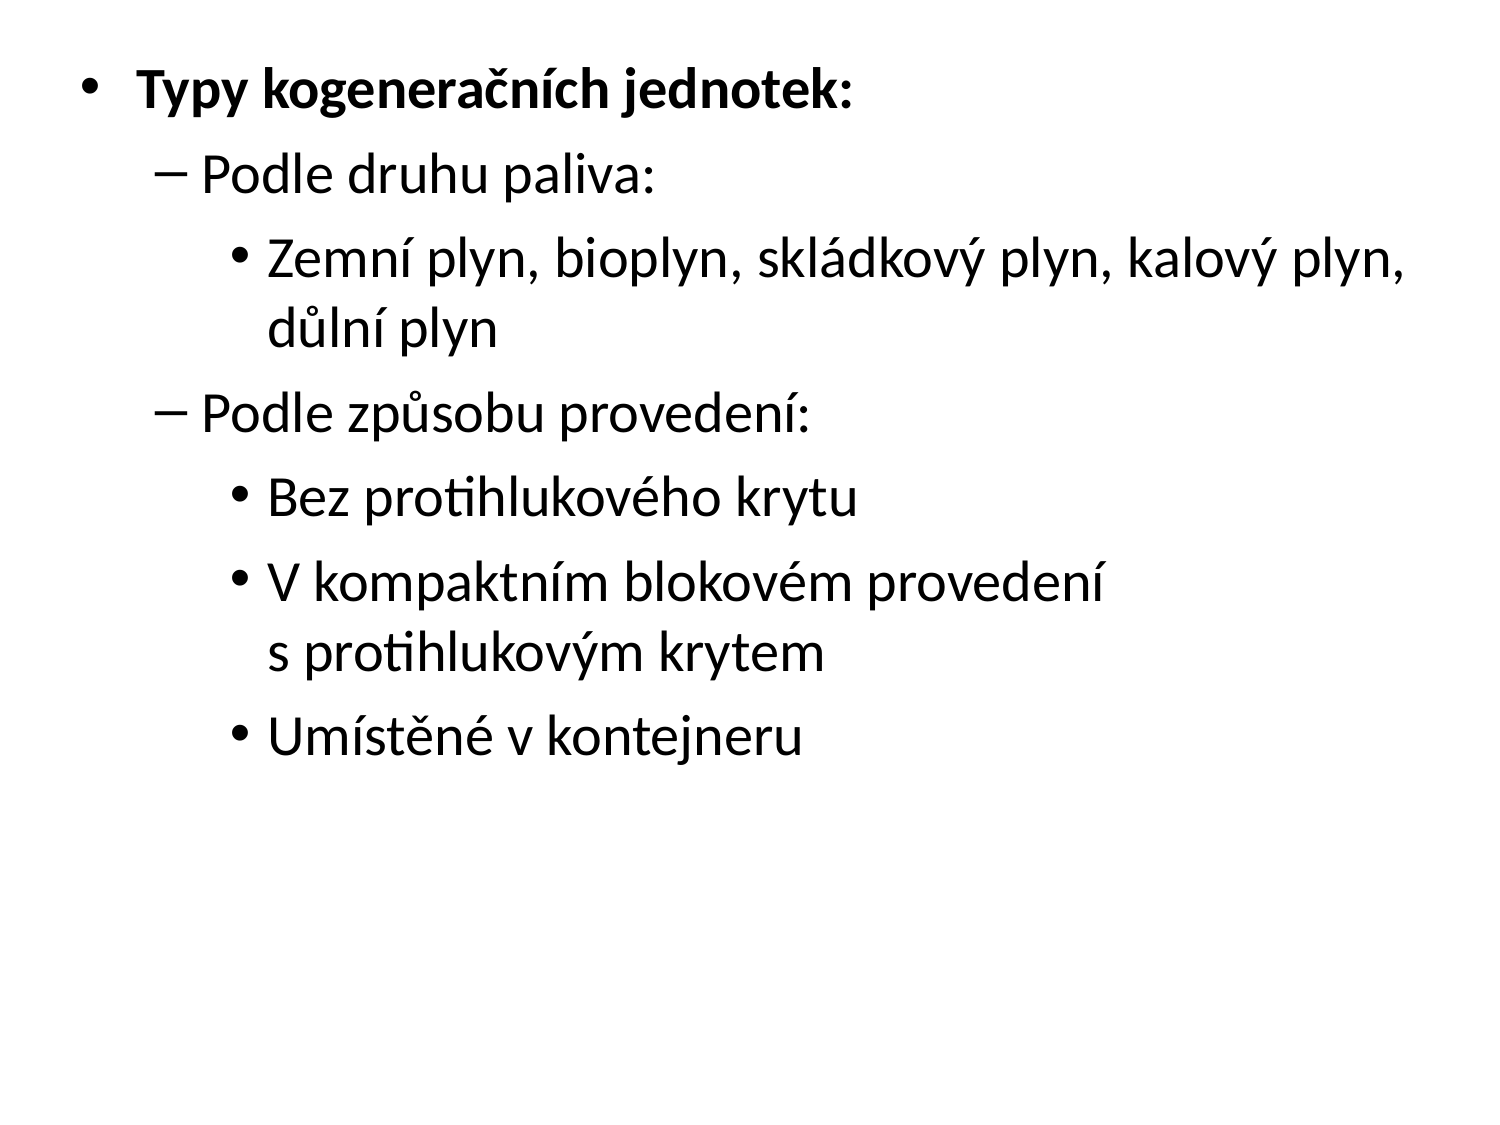

#
Typy kogeneračních jednotek:
Podle druhu paliva:
Zemní plyn, bioplyn, skládkový plyn, kalový plyn, důlní plyn
Podle způsobu provedení:
Bez protihlukového krytu
V kompaktním blokovém provedení
s protihlukovým krytem
Umístěné v kontejneru